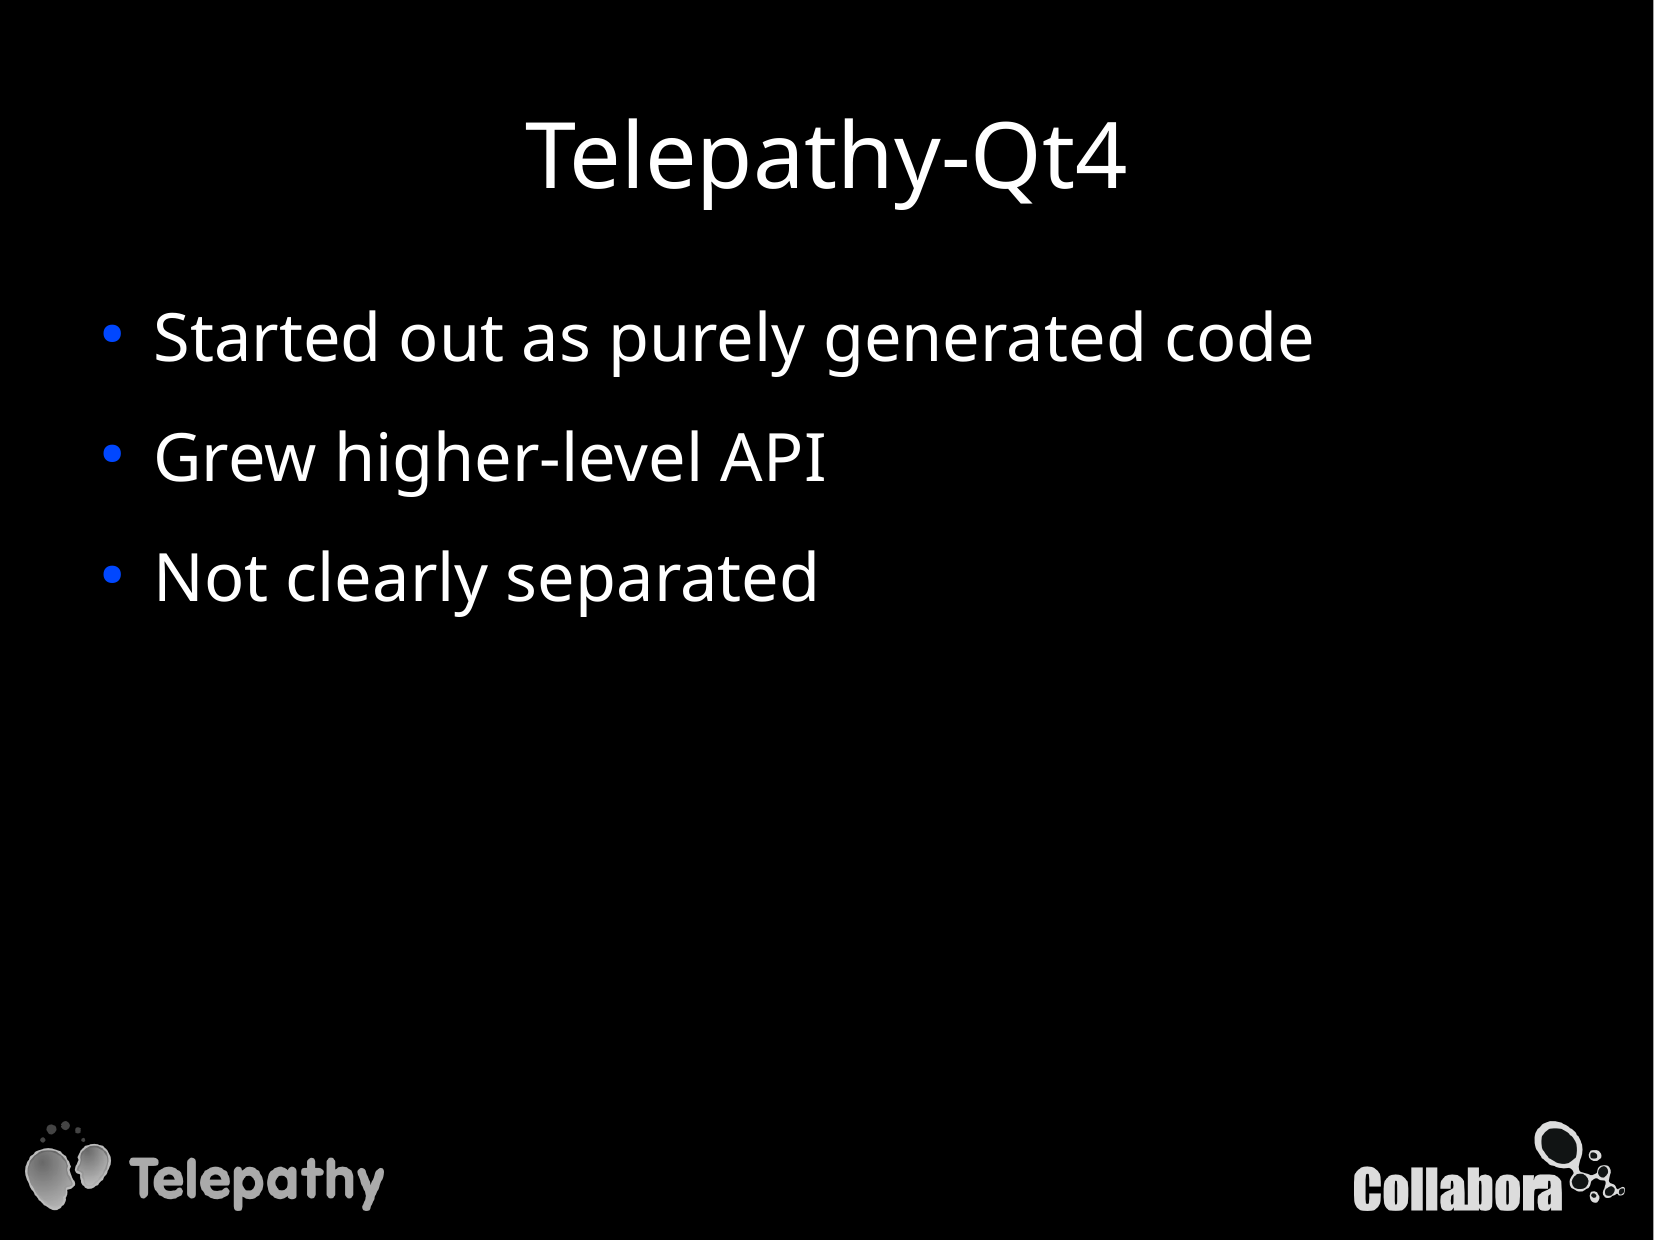

# Telepathy-Qt4
Started out as purely generated code
Grew higher-level API
Not clearly separated